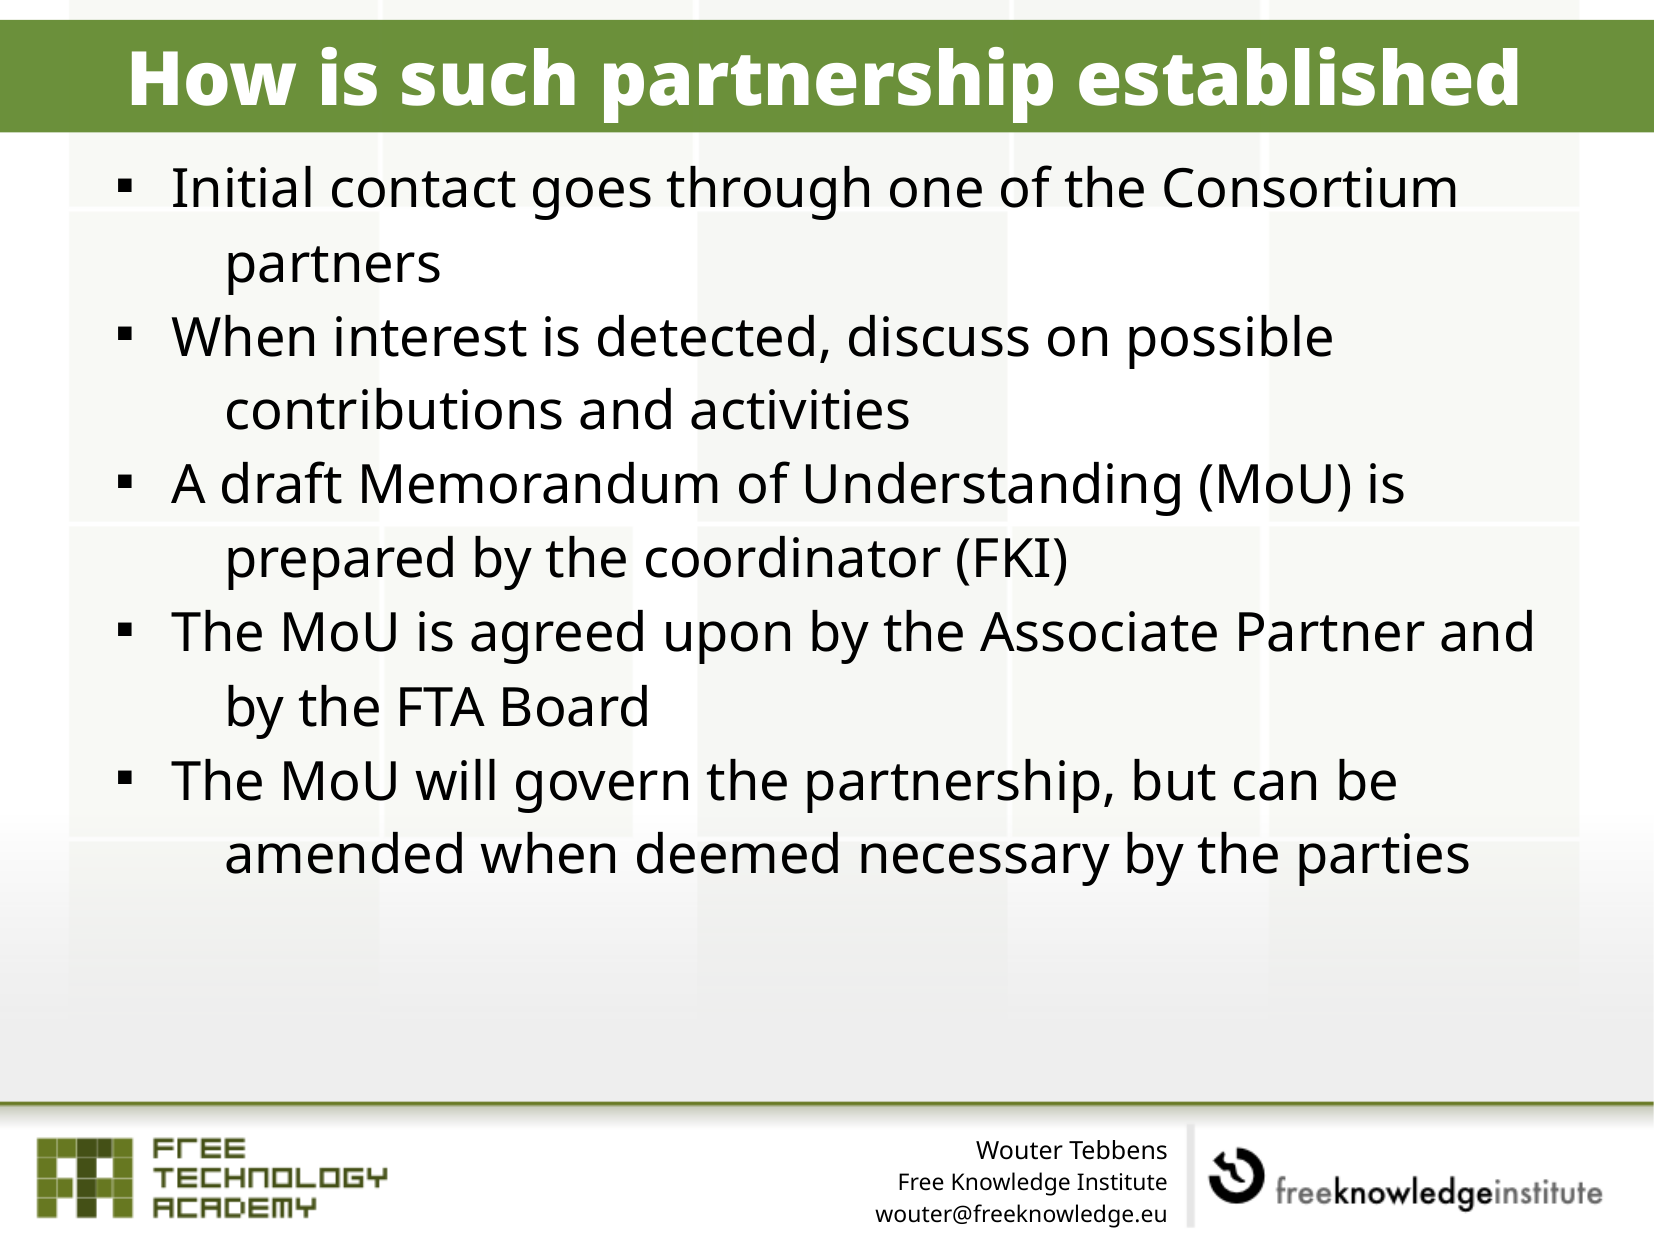

# How is such partnership established
Initial contact goes through one of the Consortium partners
When interest is detected, discuss on possible contributions and activities
A draft Memorandum of Understanding (MoU) is prepared by the coordinator (FKI)
The MoU is agreed upon by the Associate Partner and by the FTA Board
The MoU will govern the partnership, but can be amended when deemed necessary by the parties